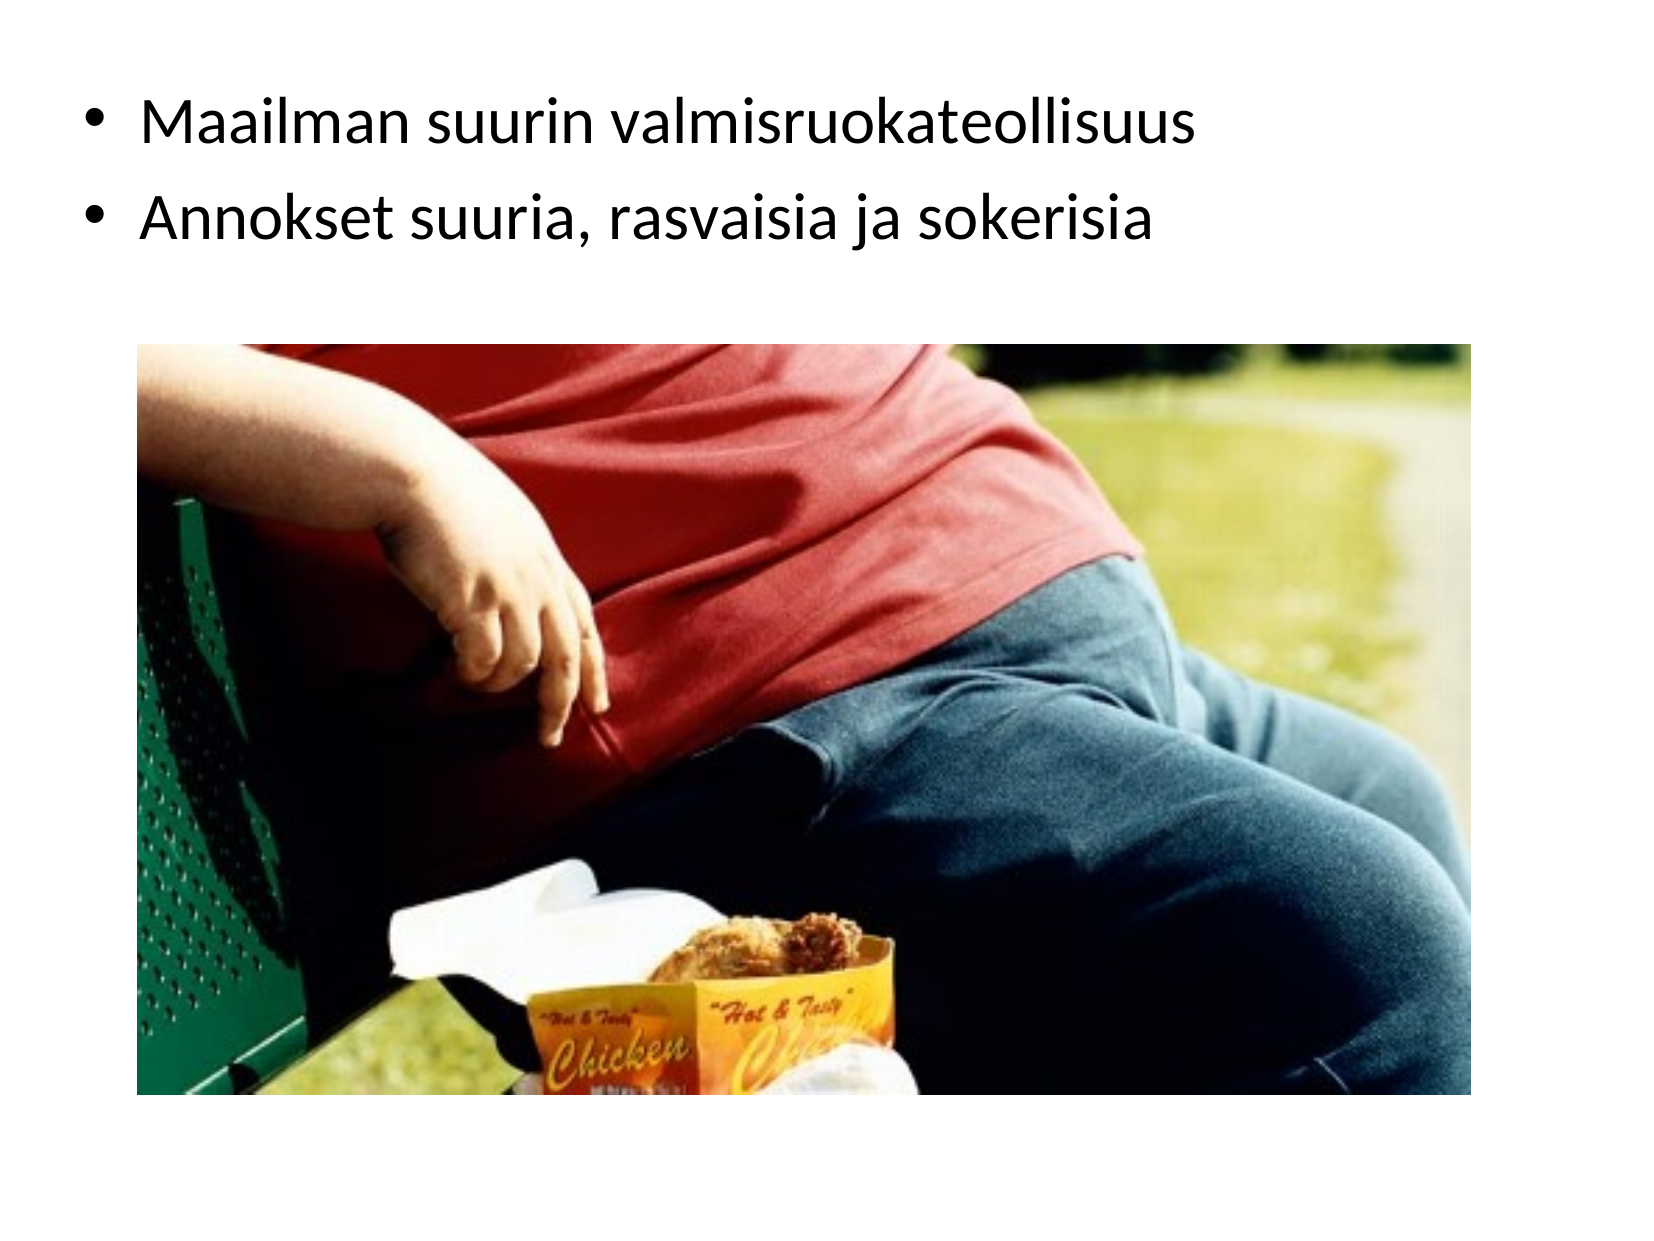

Maailman suurin valmisruokateollisuus
Annokset suuria, rasvaisia ja sokerisia
03.09.13